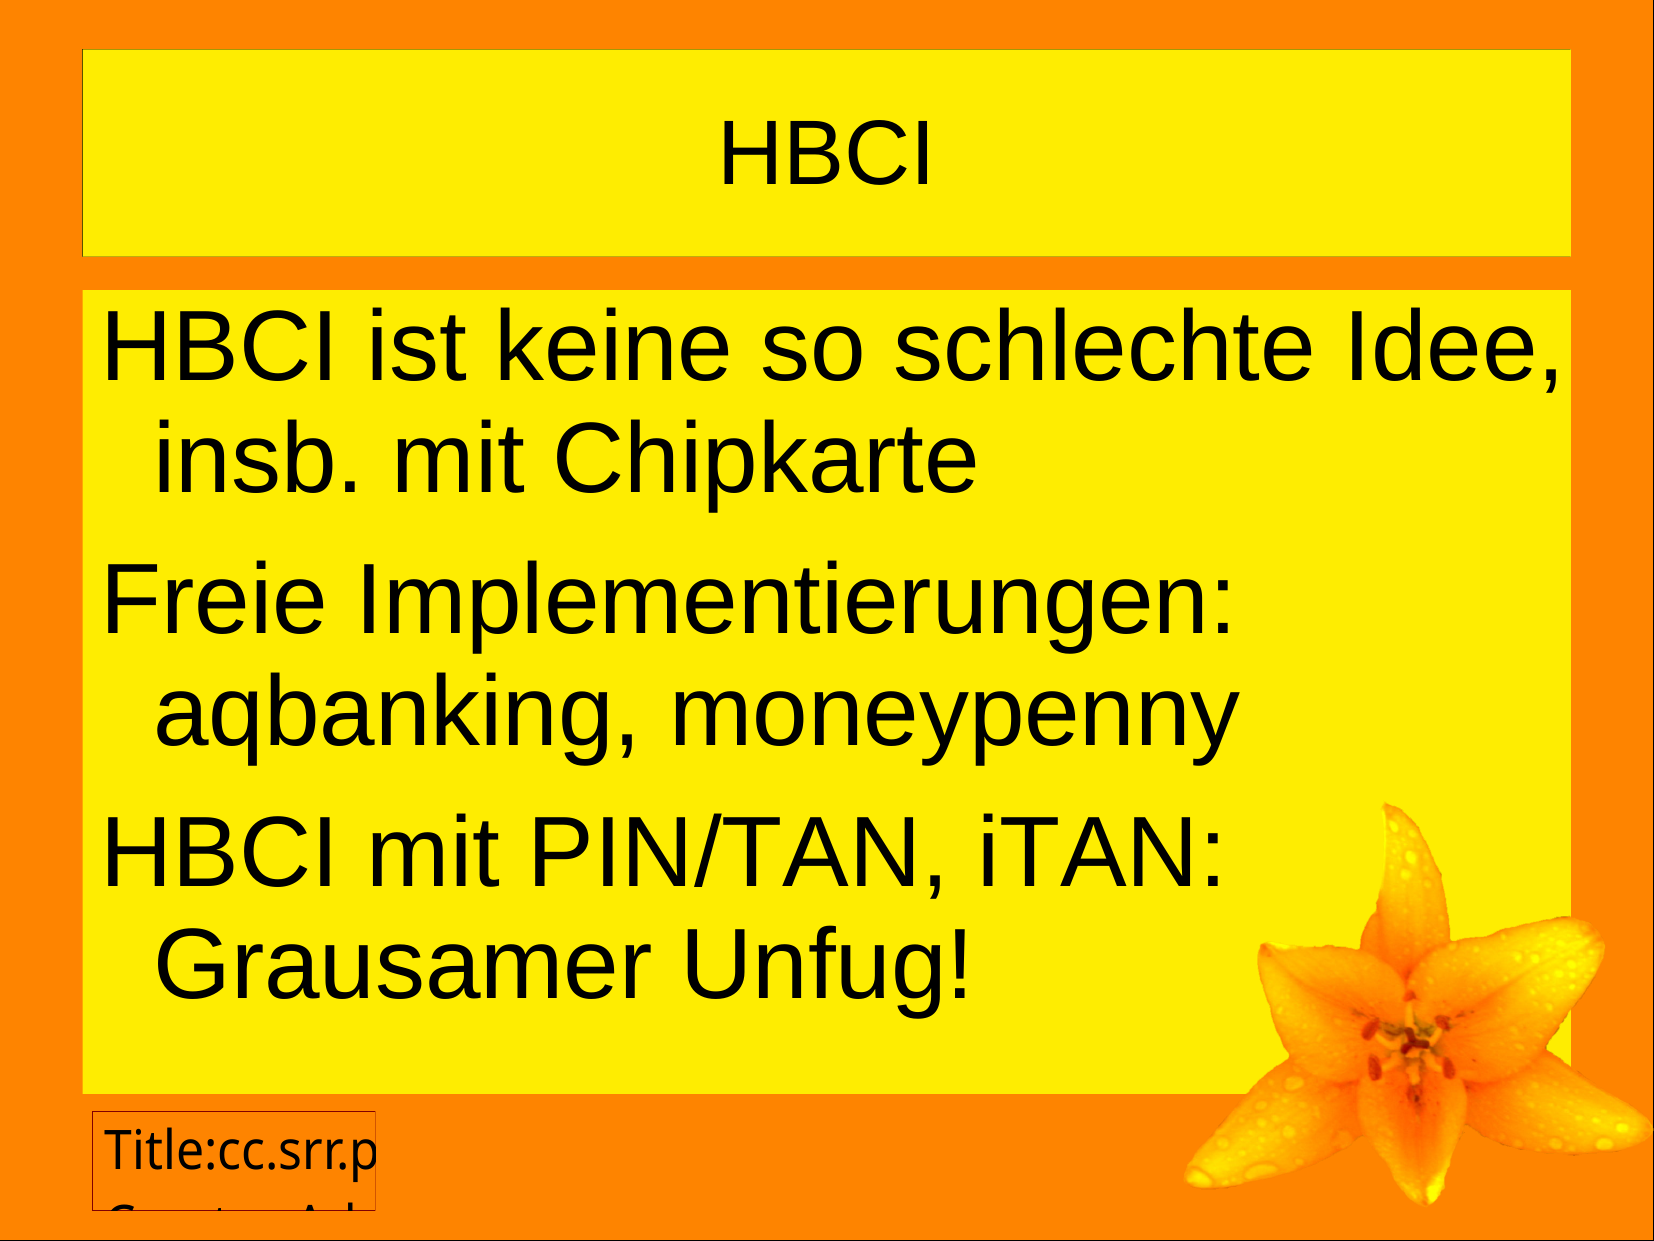

# HBCI
HBCI ist keine so schlechte Idee, insb. mit Chipkarte
Freie Implementierungen: aqbanking, moneypenny
HBCI mit PIN/TAN, iTAN: Grausamer Unfug!